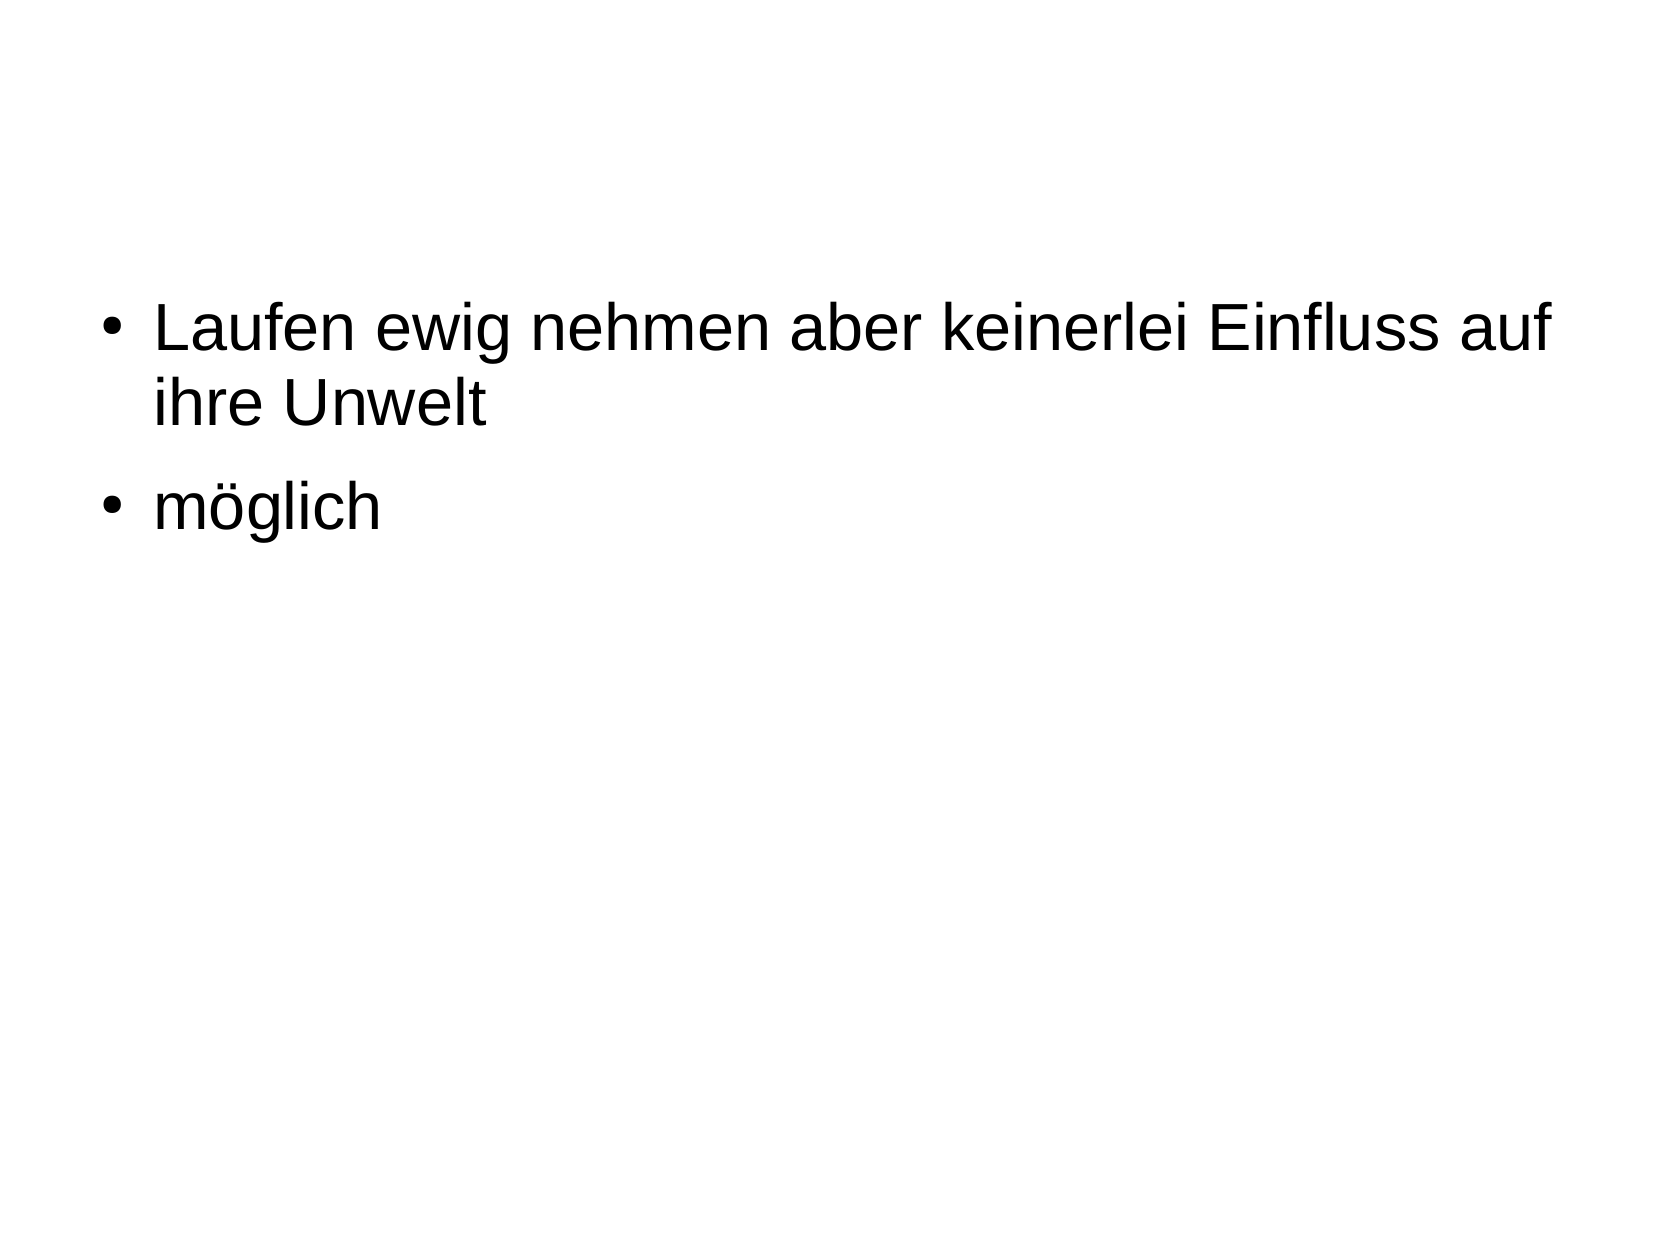

#
Laufen ewig nehmen aber keinerlei Einfluss auf ihre Unwelt
möglich